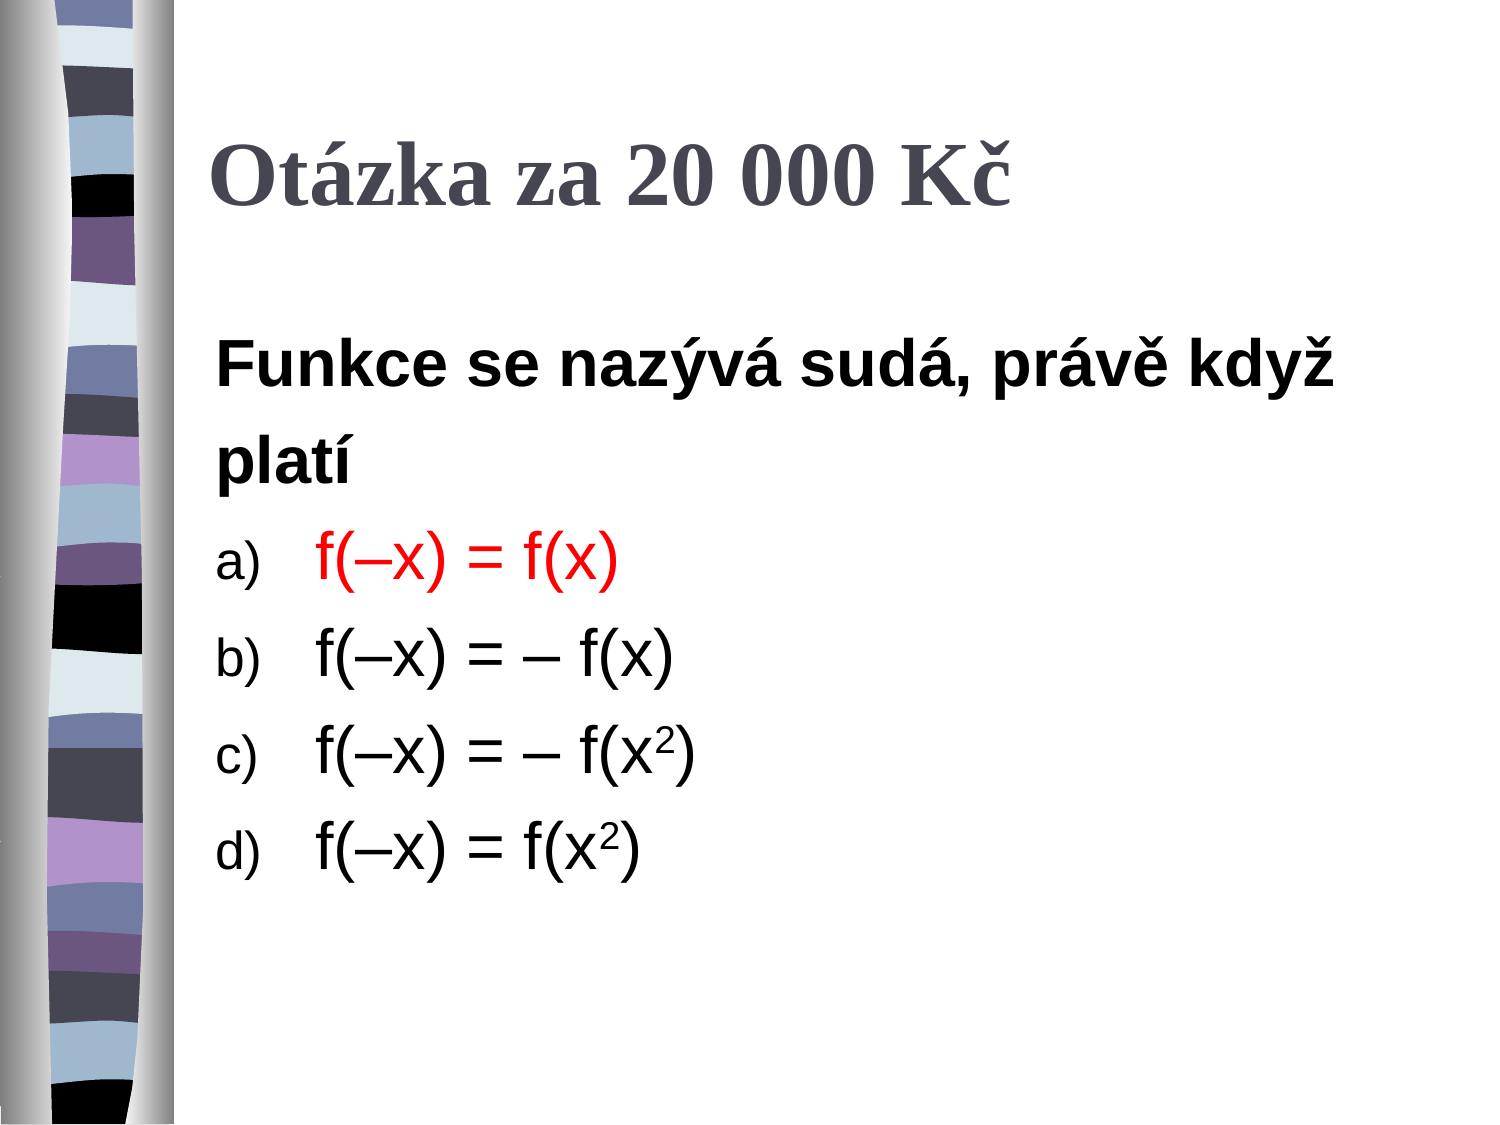

# Otázka za 20 000 Kč
Funkce se nazývá sudá, právě když
platí
f(–x) = f(x)
f(–x) = – f(x)
f(–x) = – f(x2)
f(–x) = f(x2)